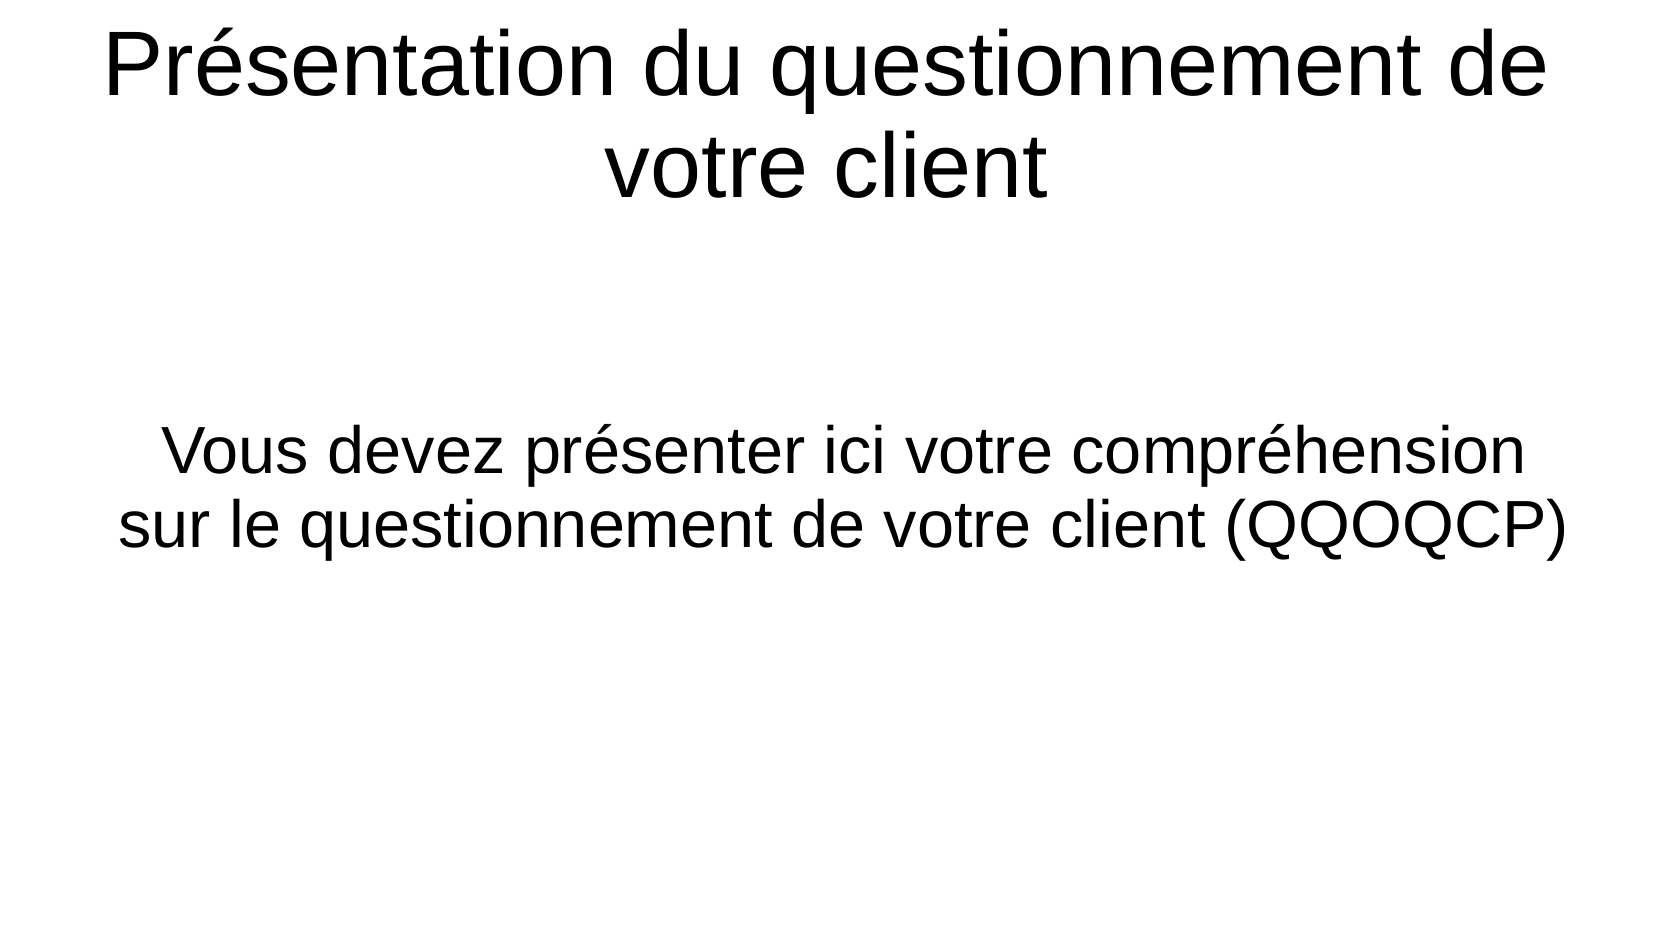

# Présentation du questionnement de votre client
Vous devez présenter ici votre compréhension sur le questionnement de votre client (QQOQCP)